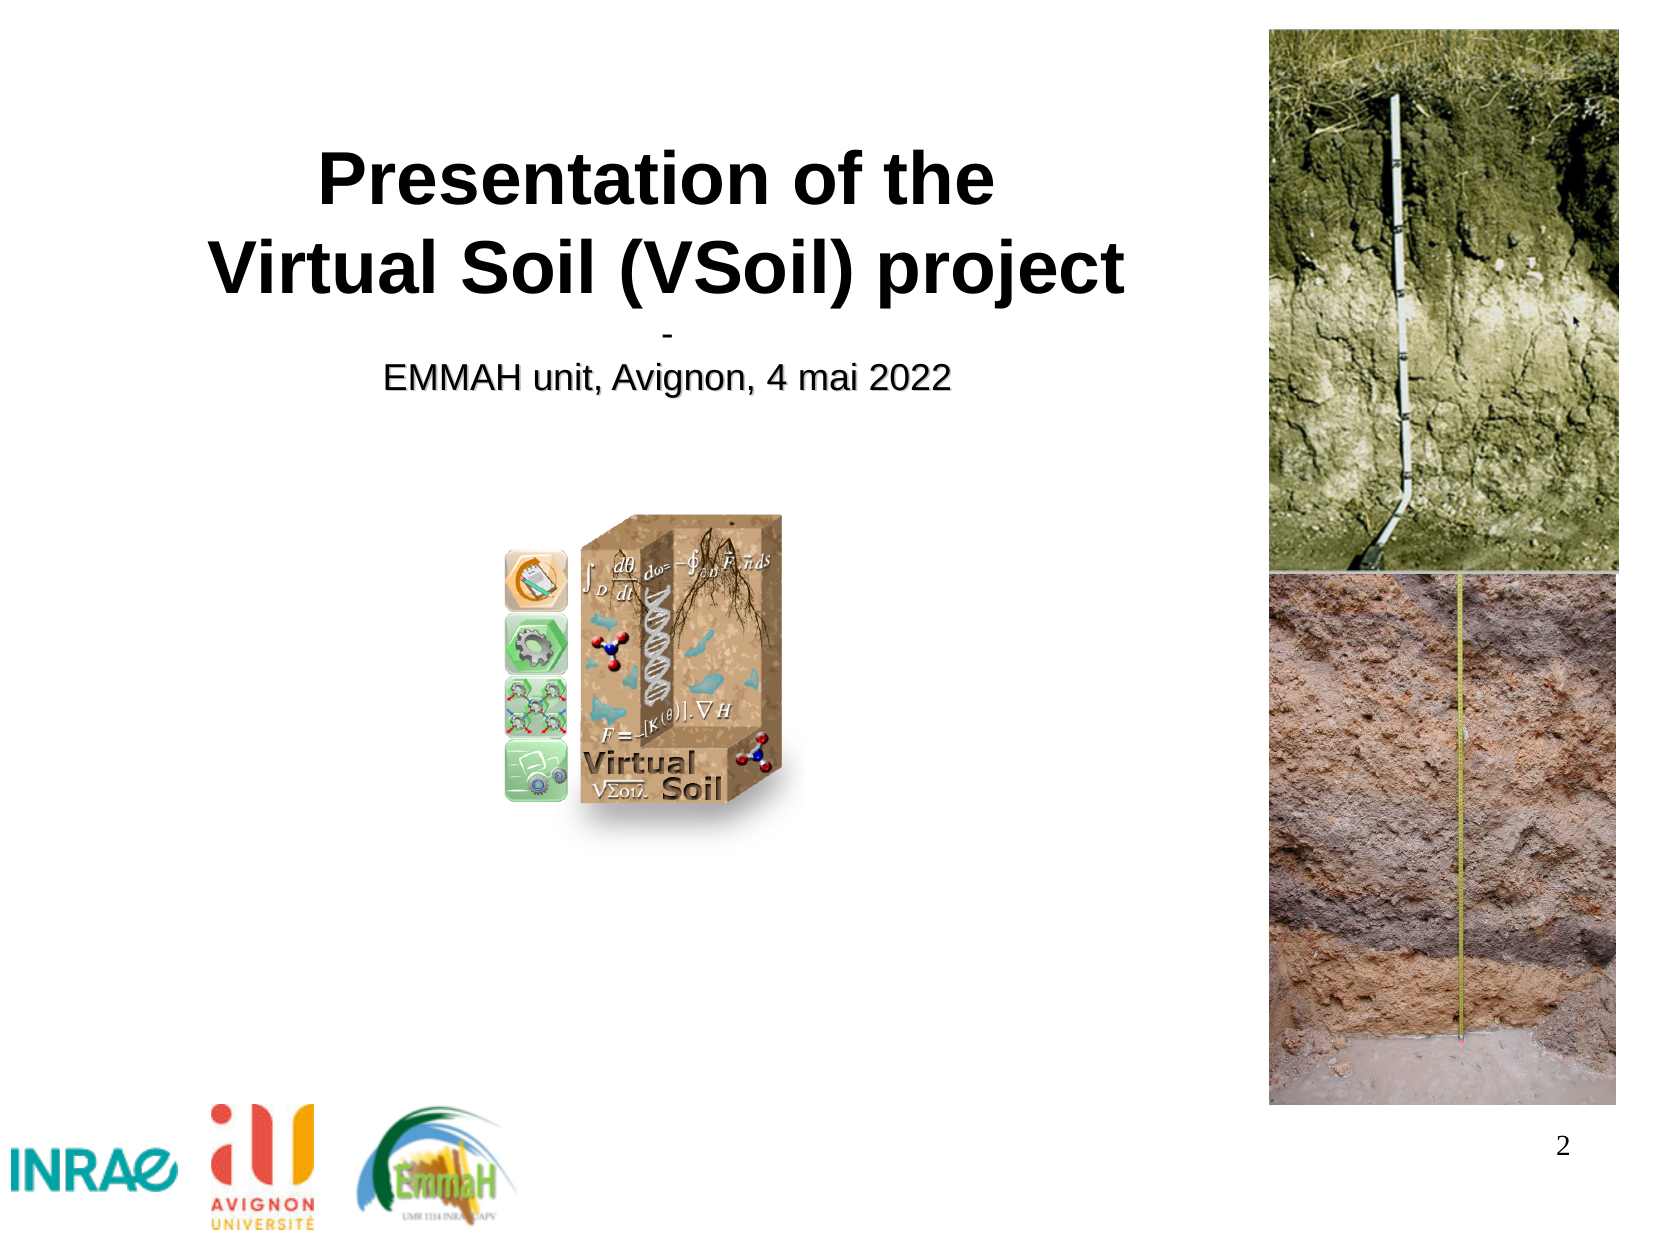

# Presentation of the Virtual Soil (VSoil) project - EMMAH unit, Avignon, 4 mai 2022
2